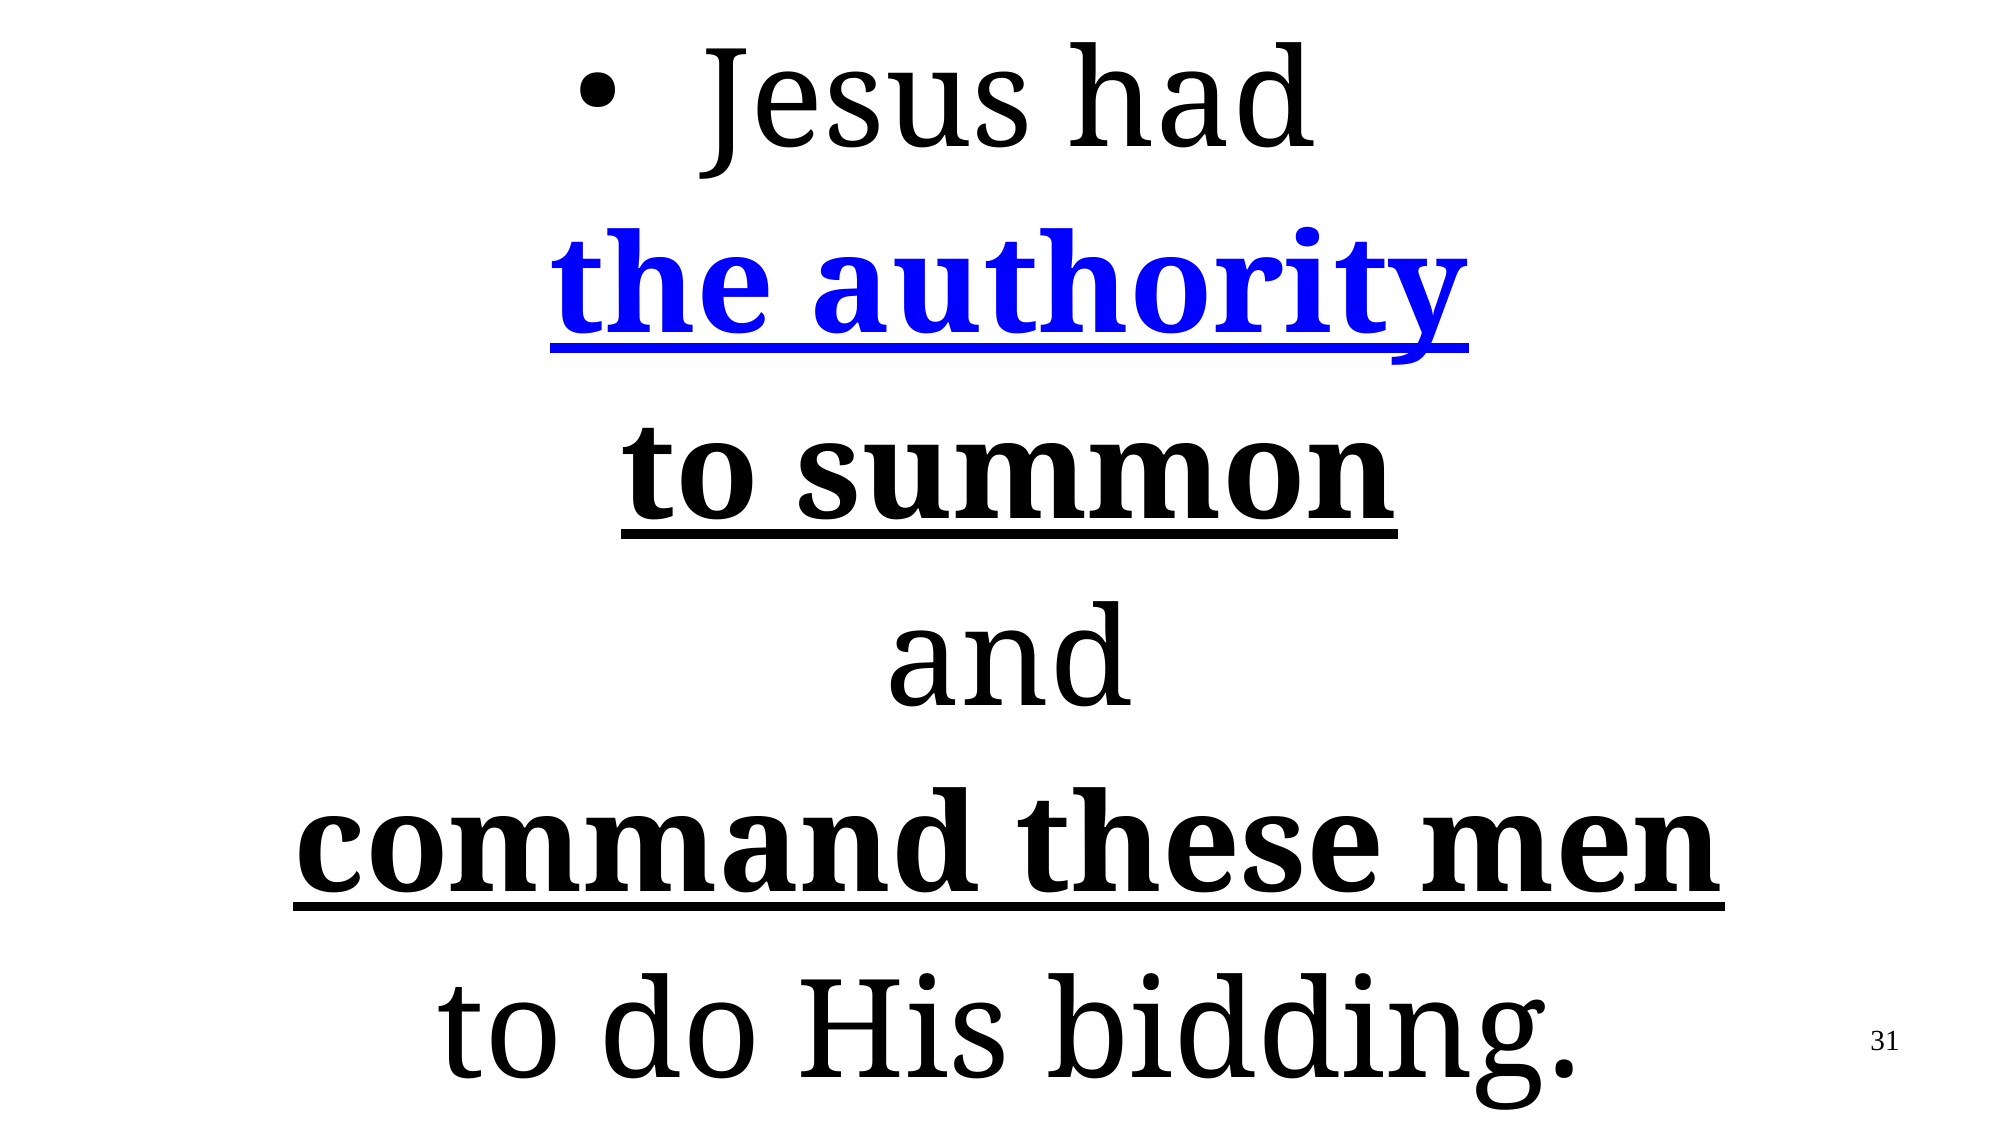

# Jesus had the authority to summon and command these men to do His bidding.
31